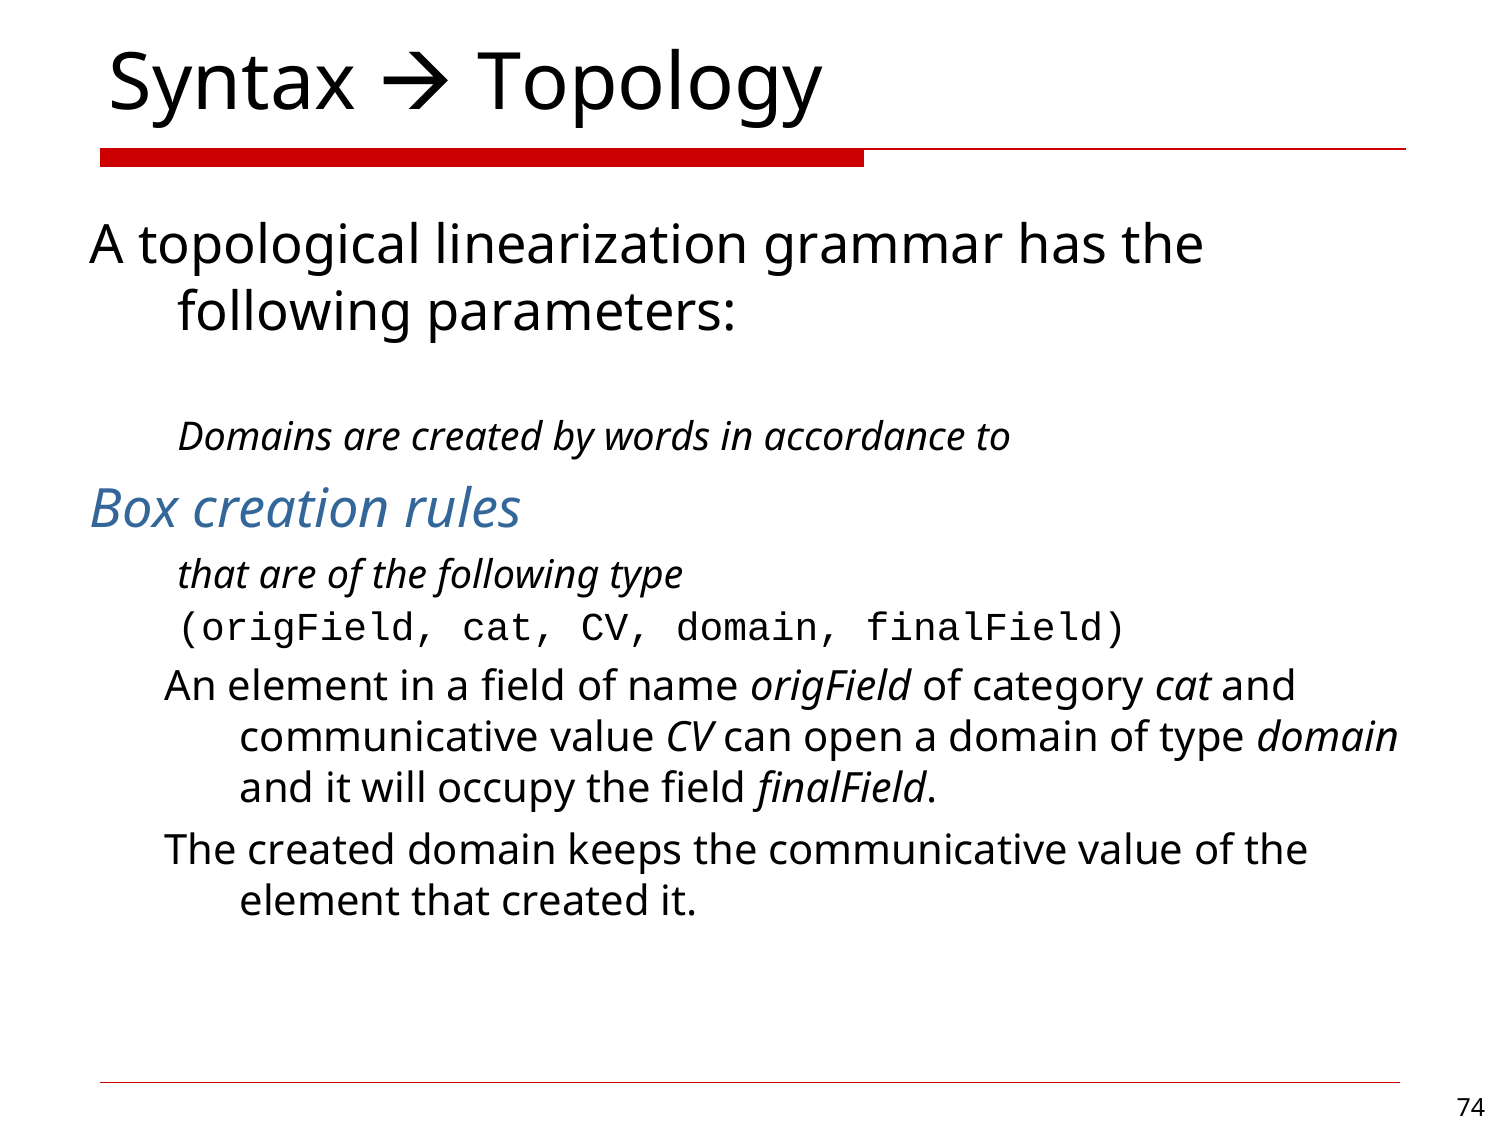

Syntax  Topology
# A topological linearization grammar has the following parameters:
	Domains are created by words in accordance to
Box creation rules
	that are of the following type
	(origField, cat, CV, domain, finalField)
An element in a field of name origField of category cat and communicative value CV can open a domain of type domain and it will occupy the field finalField.
The created domain keeps the communicative value of the element that created it.
74